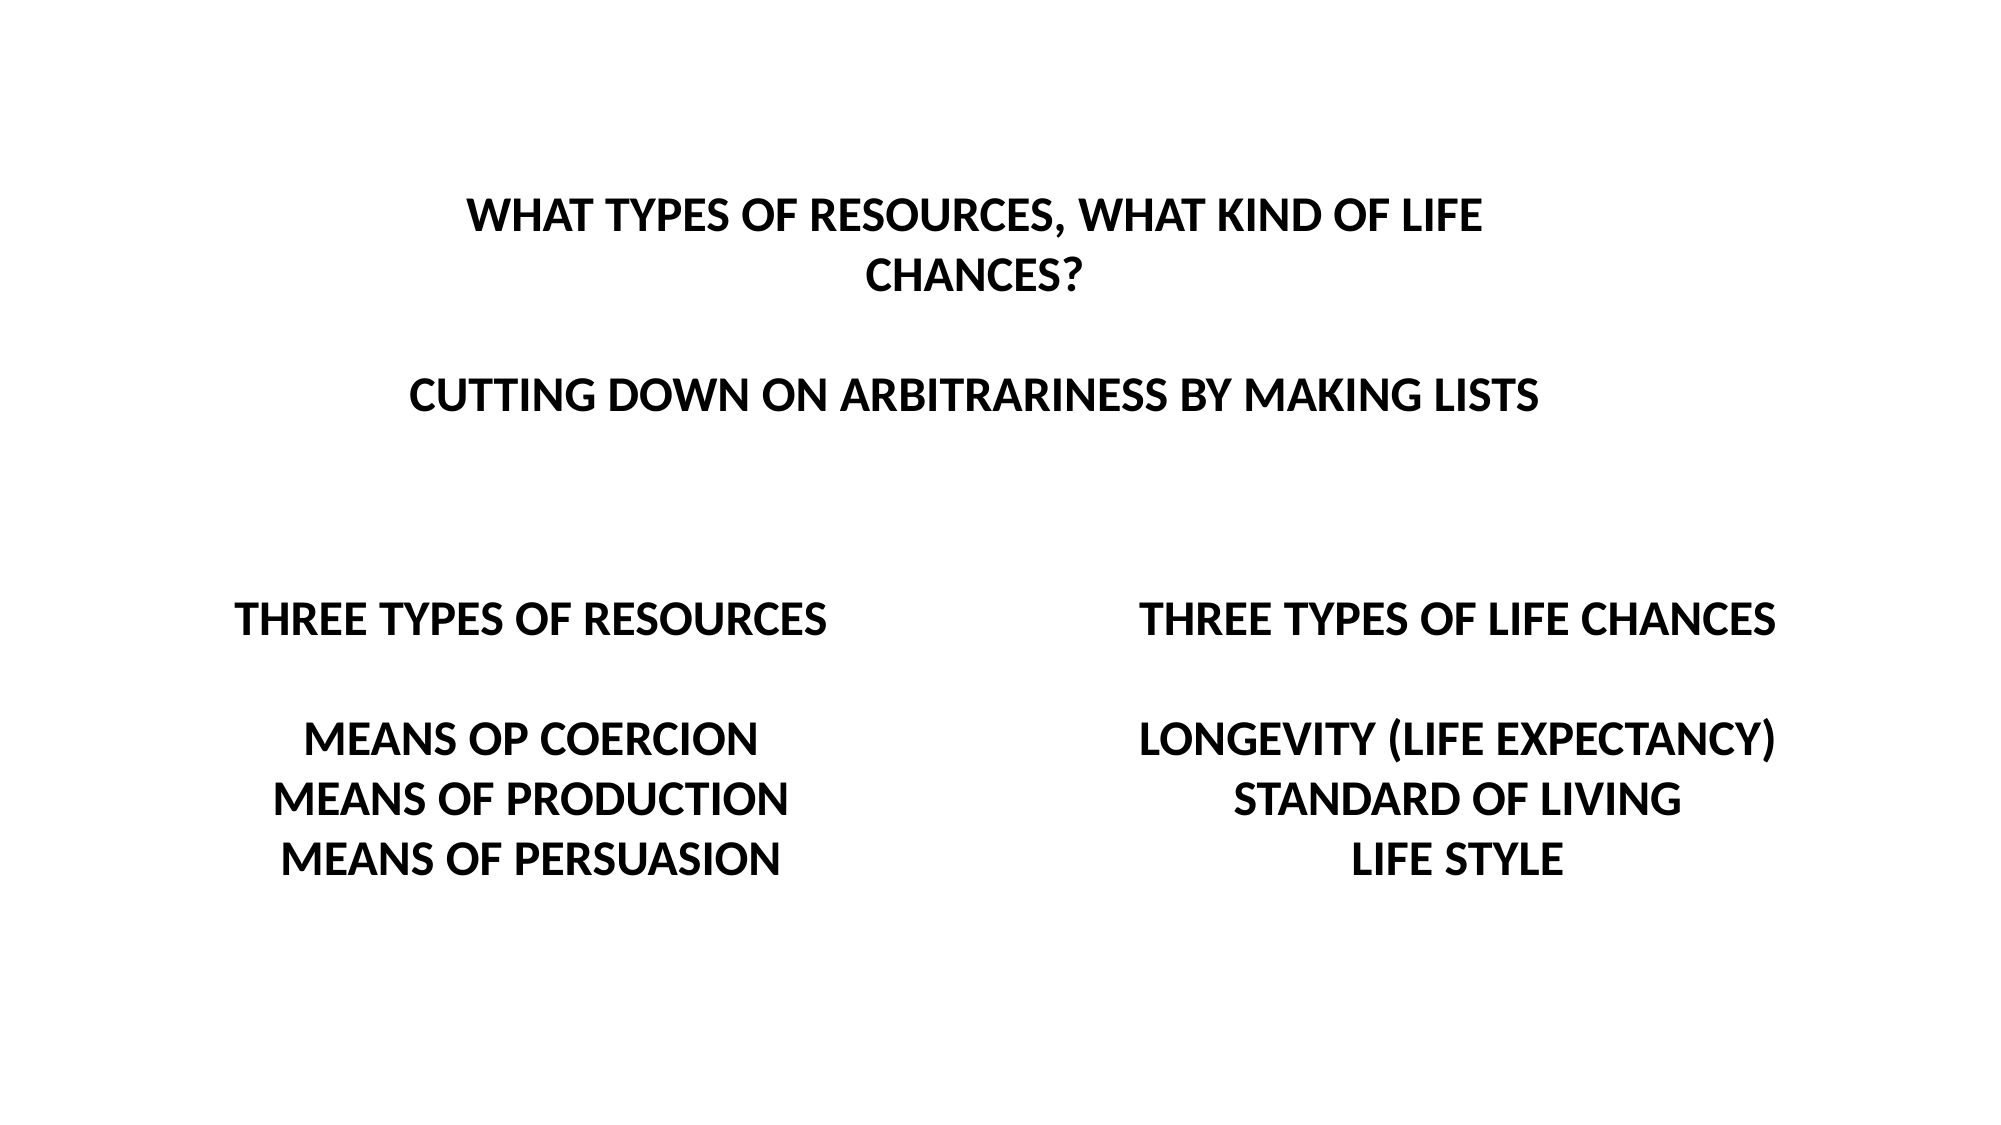

WHAT TYPES OF RESOURCES, WHAT KIND OF LIFE CHANCES?
CUTTING DOWN ON ARBITRARINESS BY MAKING LISTS
THREE TYPES OF RESOURCES
MEANS OP COERCION
MEANS OF PRODUCTION
MEANS OF PERSUASION
THREE TYPES OF LIFE CHANCES
LONGEVITY (LIFE EXPECTANCY)
STANDARD OF LIVING
LIFE STYLE